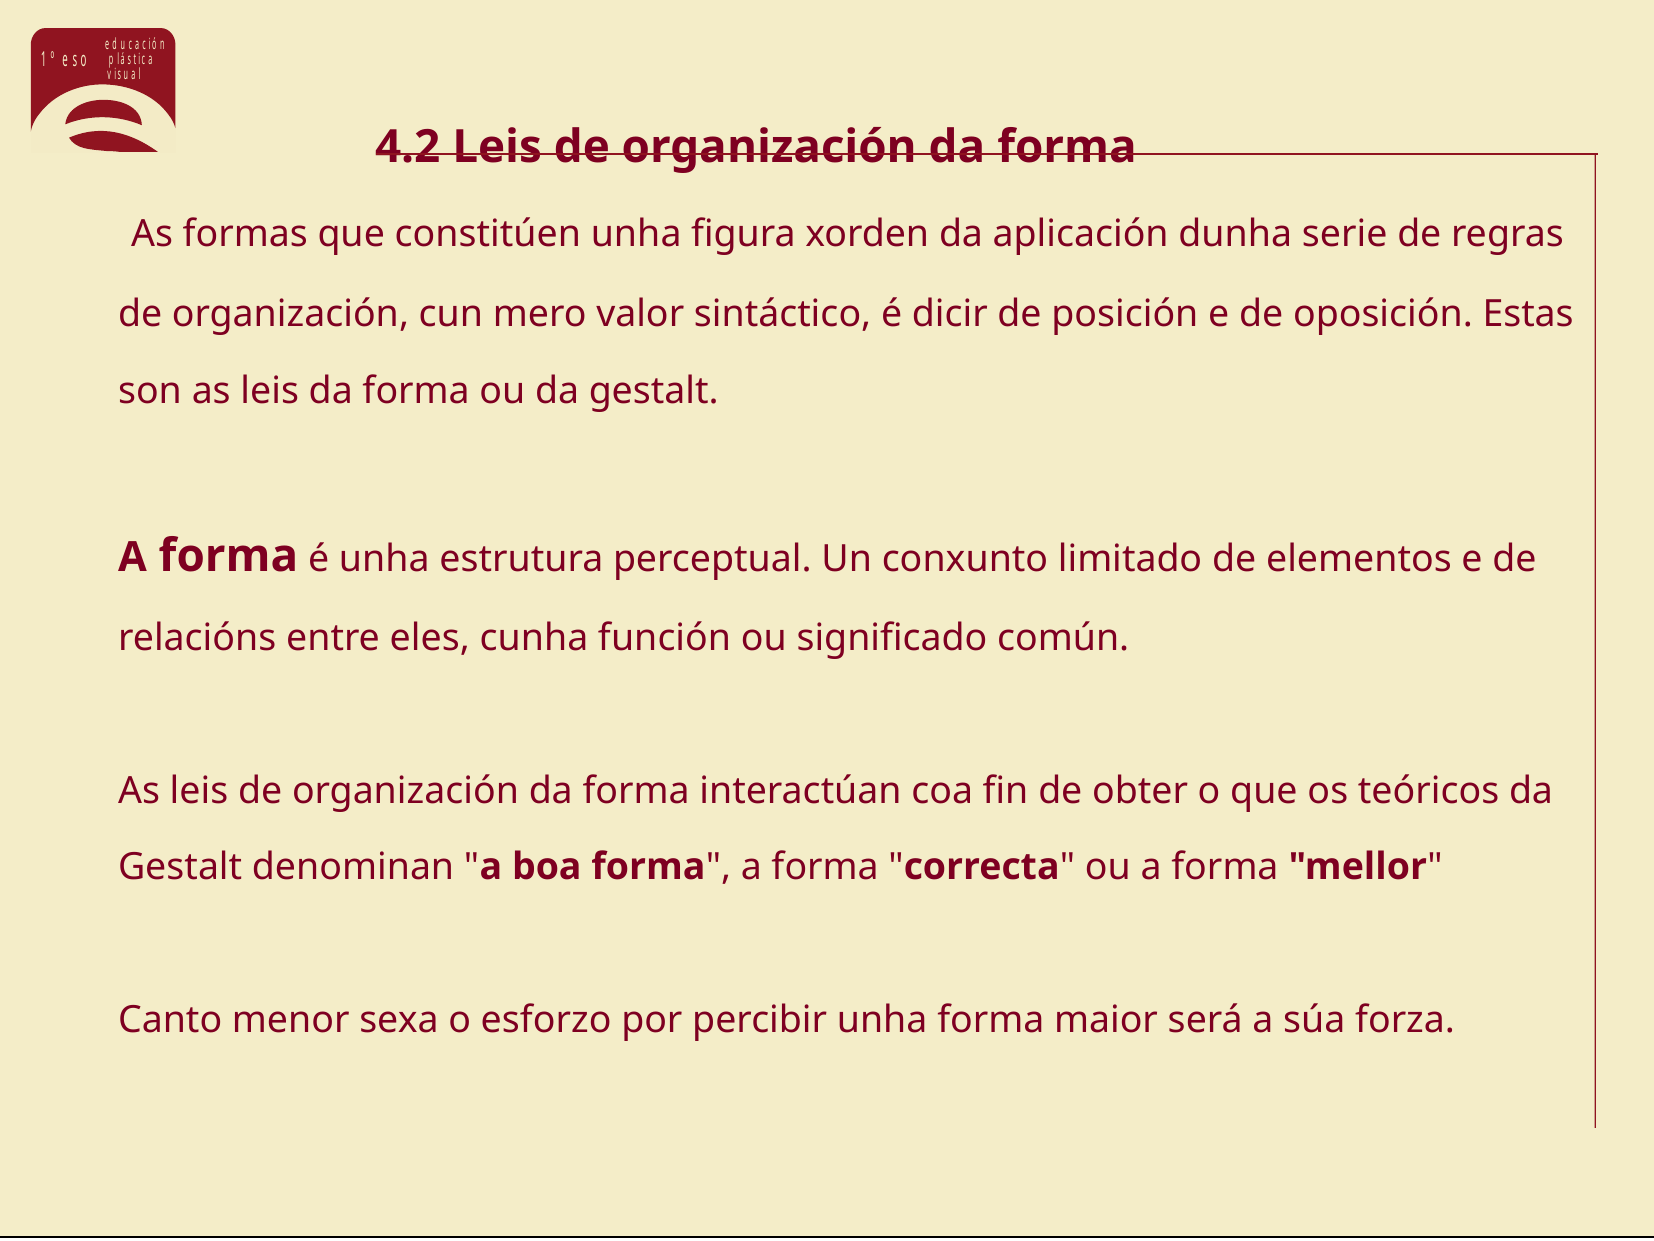

4.2 Leis de organización da forma
 As formas que constitúen unha figura xorden da aplicación dunha serie de regras de organización, cun mero valor sintáctico, é dicir de posición e de oposición. Estas son as leis da forma ou da gestalt.
A forma é unha estrutura perceptual. Un conxunto limitado de elementos e de relacións entre eles, cunha función ou significado común.
As leis de organización da forma interactúan coa fin de obter o que os teóricos da Gestalt denominan "a boa forma", a forma "correcta" ou a forma "mellor"
Canto menor sexa o esforzo por percibir unha forma maior será a súa forza.
#